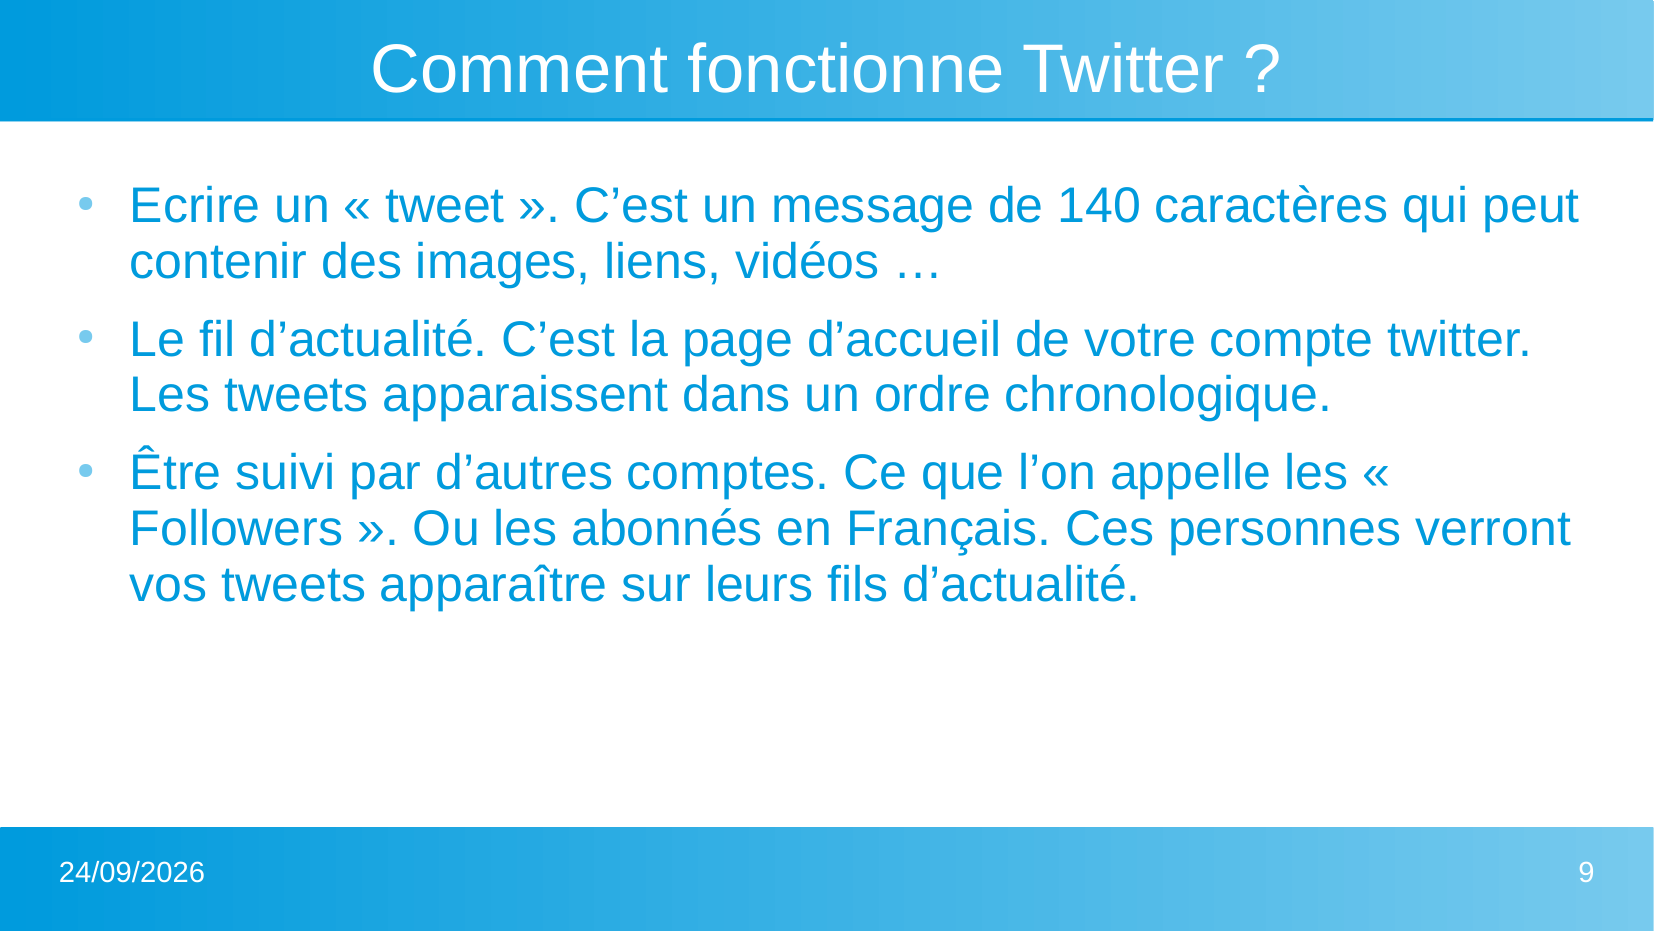

# Comment fonctionne Twitter ?
Ecrire un « tweet ». C’est un message de 140 caractères qui peut contenir des images, liens, vidéos …
Le fil d’actualité. C’est la page d’accueil de votre compte twitter. Les tweets apparaissent dans un ordre chronologique.
Être suivi par d’autres comptes. Ce que l’on appelle les « Followers ». Ou les abonnés en Français. Ces personnes verront vos tweets apparaître sur leurs fils d’actualité.
9